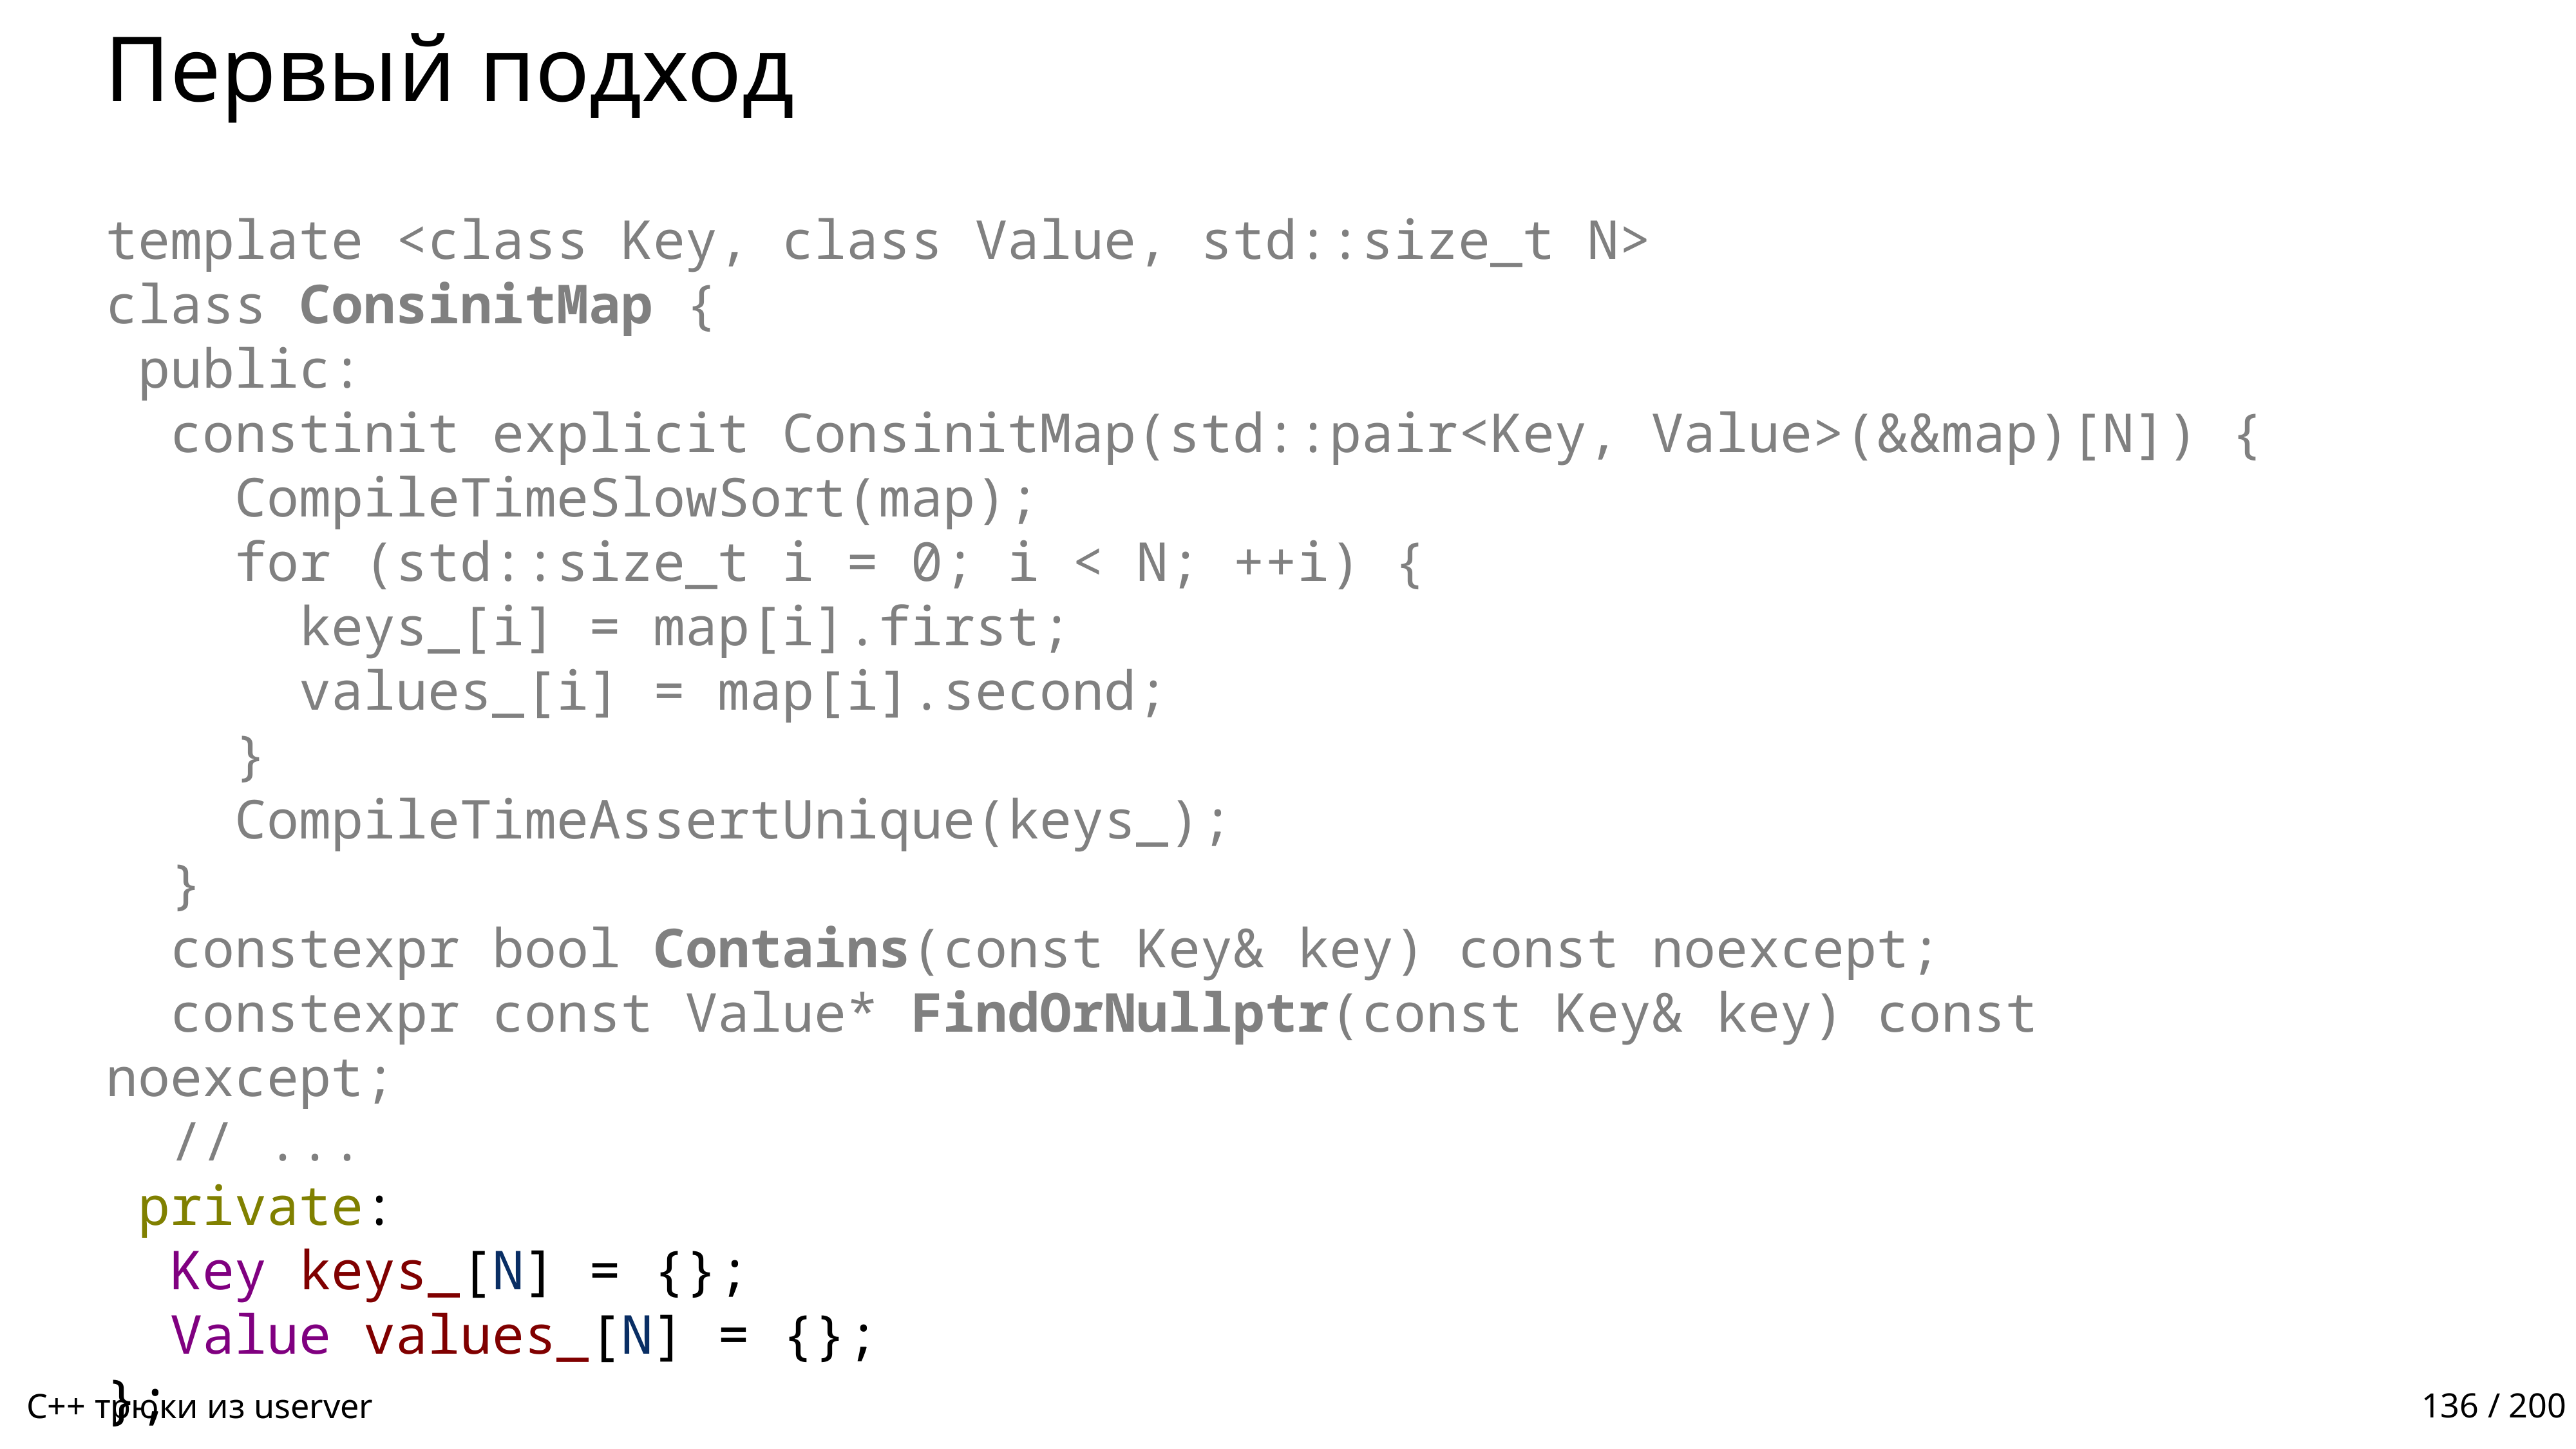

Первый подход
# template <class Key, class Value, std::size_t N>
class ConsinitMap {
 public:
 constinit explicit ConsinitMap(std::pair<Key, Value>(&&map)[N]) {
 CompileTimeSlowSort(map);
 for (std::size_t i = 0; i < N; ++i) {
 keys_[i] = map[i].first;
 values_[i] = map[i].second;
 }
 CompileTimeAssertUnique(keys_);
 }
 constexpr bool Contains(const Key& key) const noexcept;
 constexpr const Value* FindOrNullptr(const Key& key) const noexcept;
 // ...
 private:
 Key keys_[N] = {};
 Value values_[N] = {};
};
C++ трюки из userver